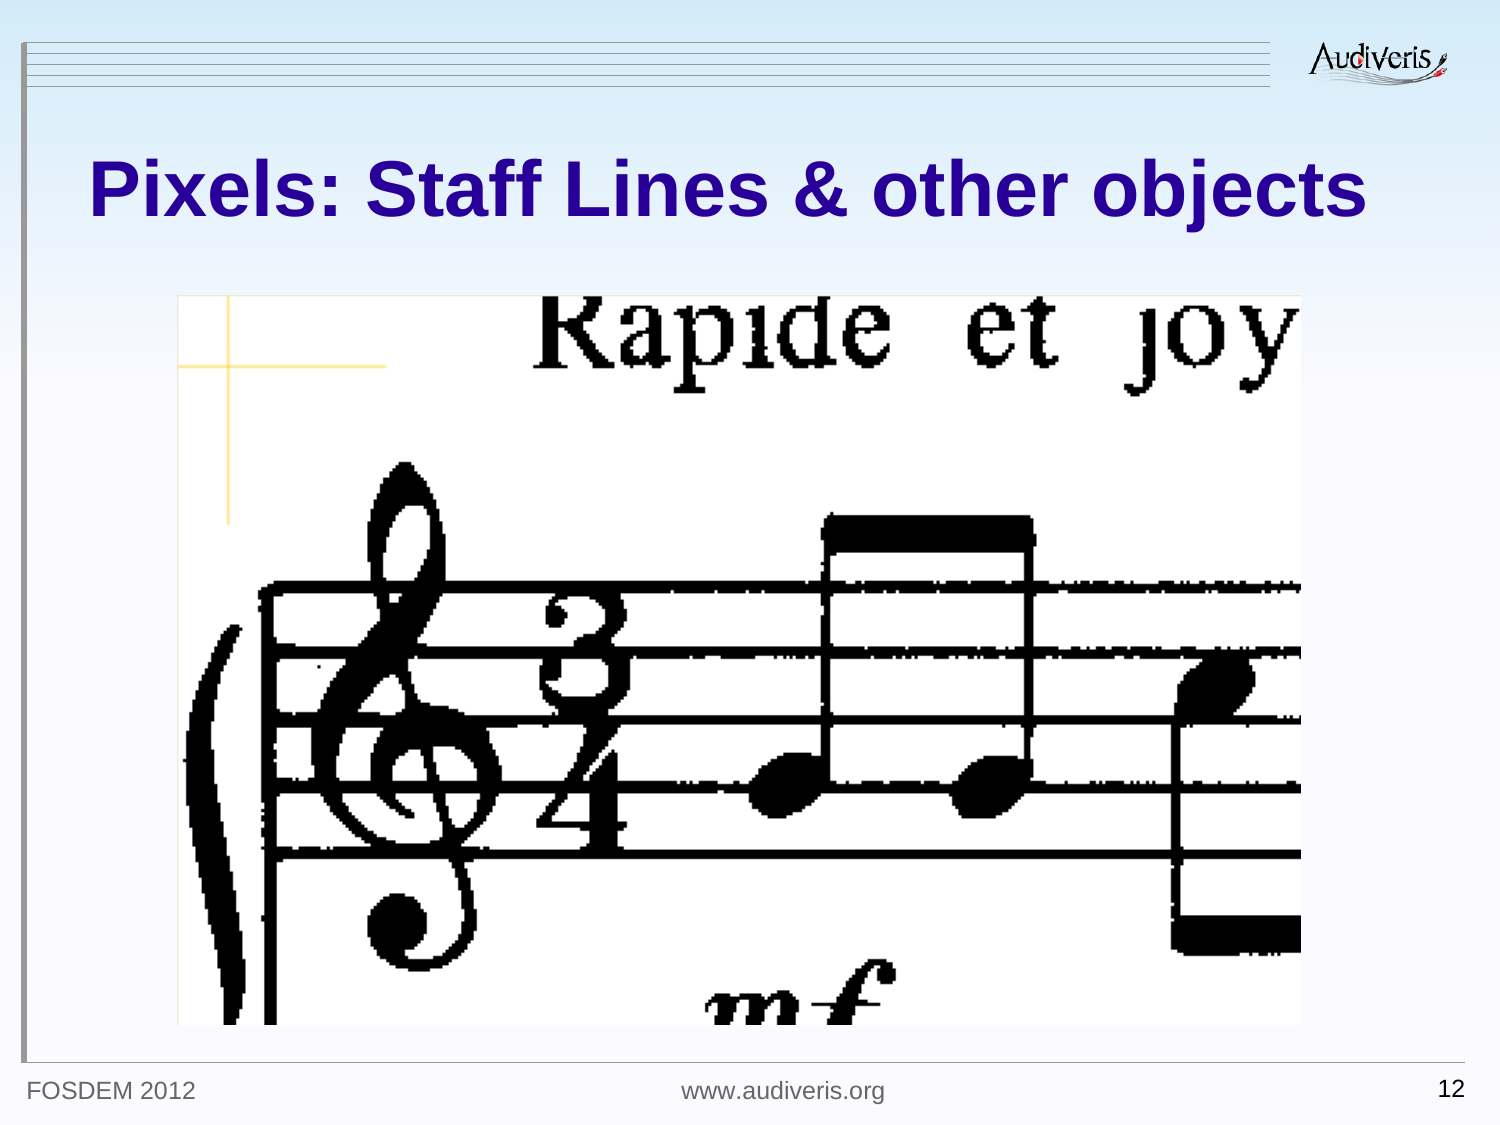

# Pixels: Staff Lines & other objects